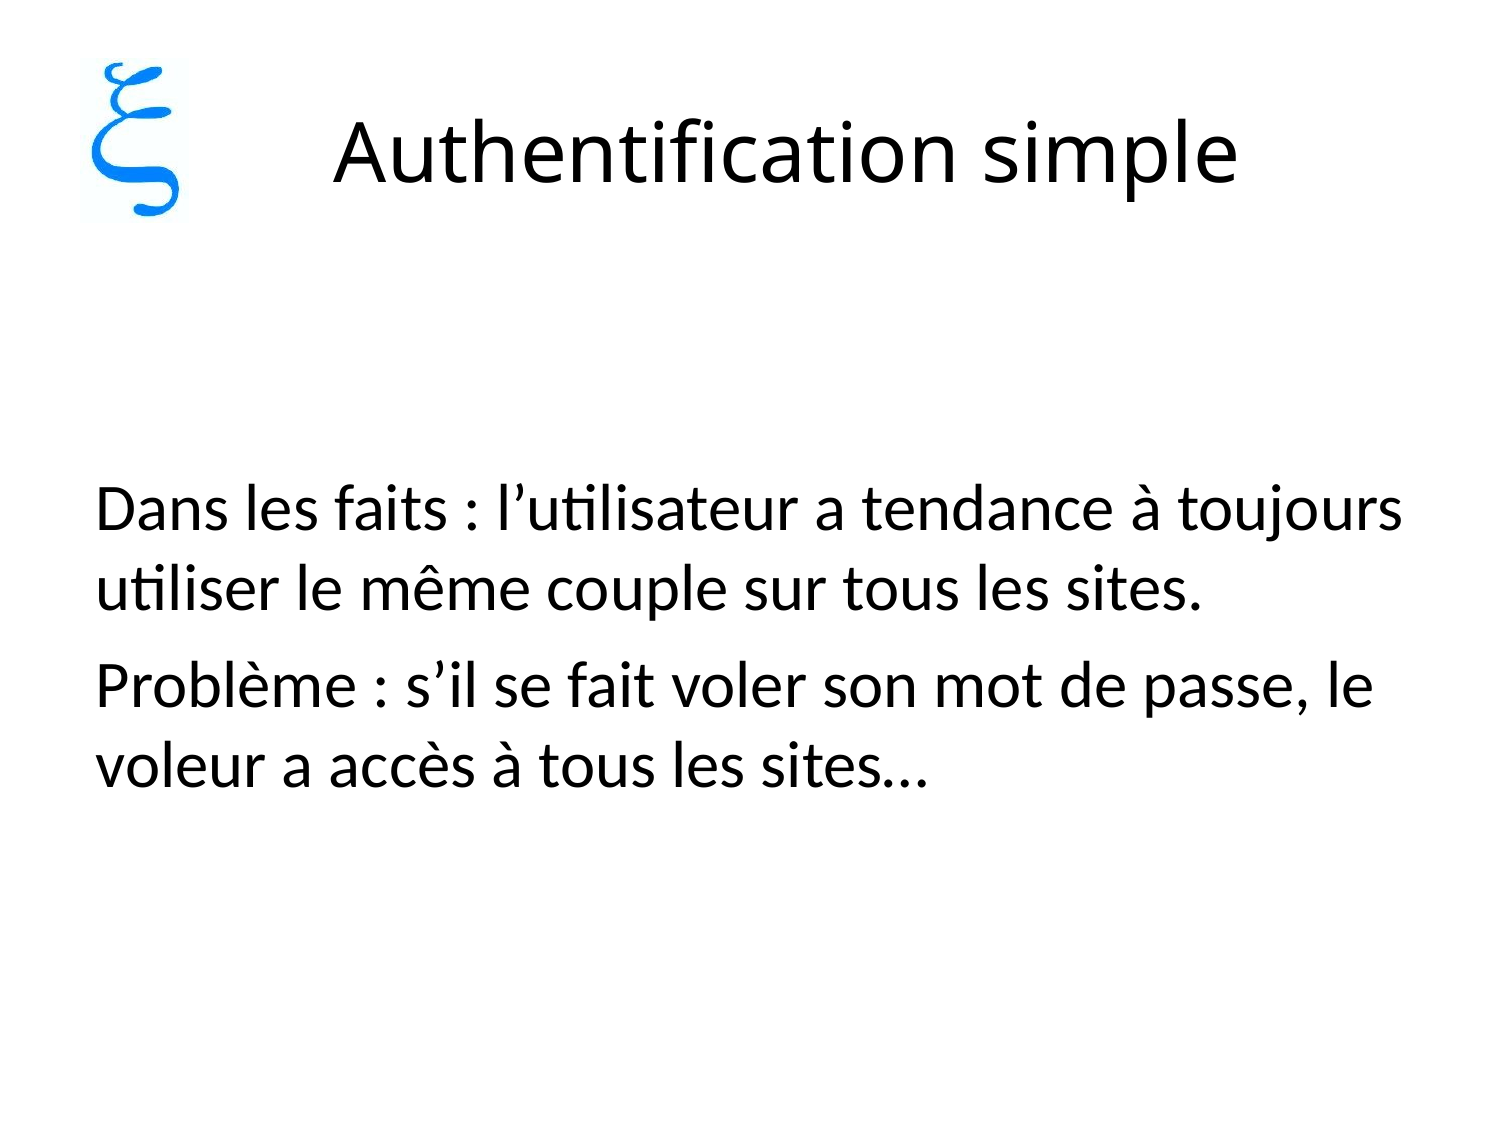

# Authentification simple
Dans les faits : l’utilisateur a tendance à toujours utiliser le même couple sur tous les sites.
Problème : s’il se fait voler son mot de passe, le voleur a accès à tous les sites…